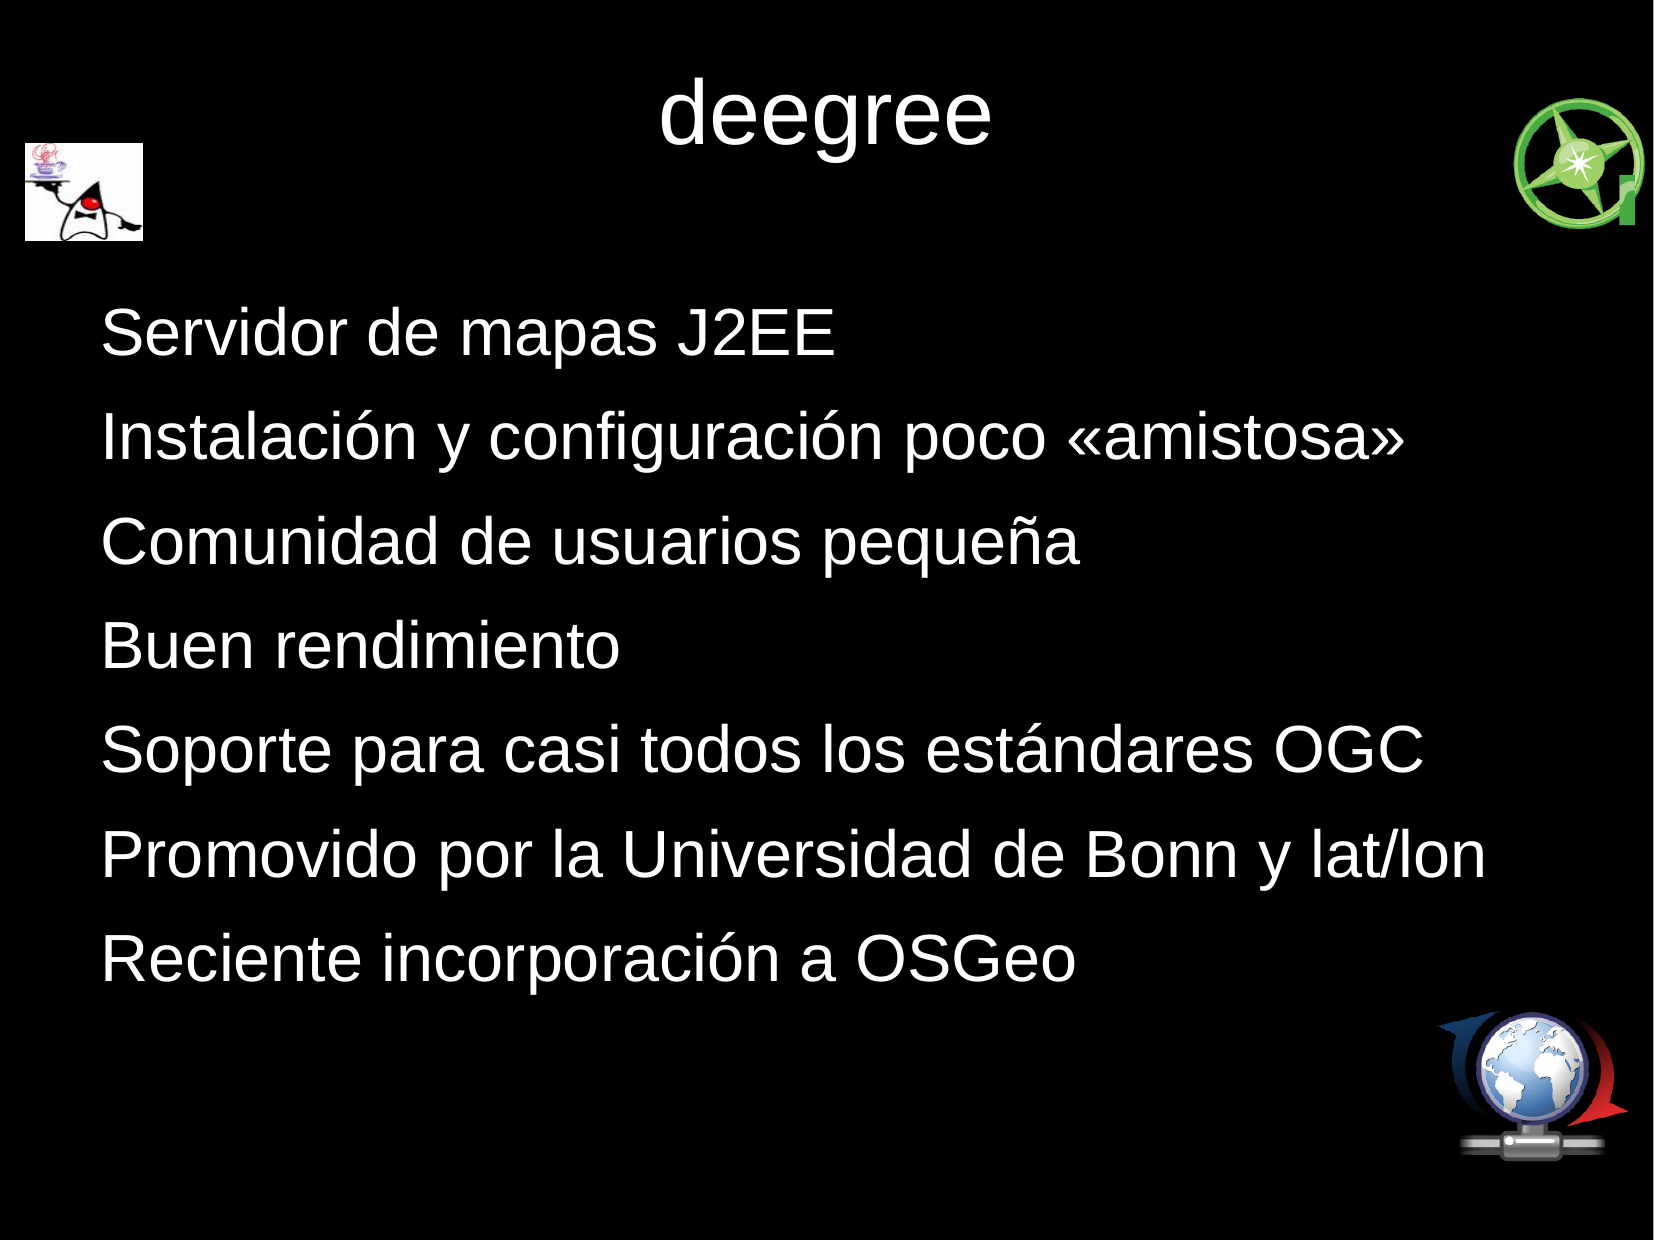

# deegree
Servidor de mapas J2EE
Instalación y configuración poco «amistosa»
Comunidad de usuarios pequeña
Buen rendimiento
Soporte para casi todos los estándares OGC
Promovido por la Universidad de Bonn y lat/lon
Reciente incorporación a OSGeo